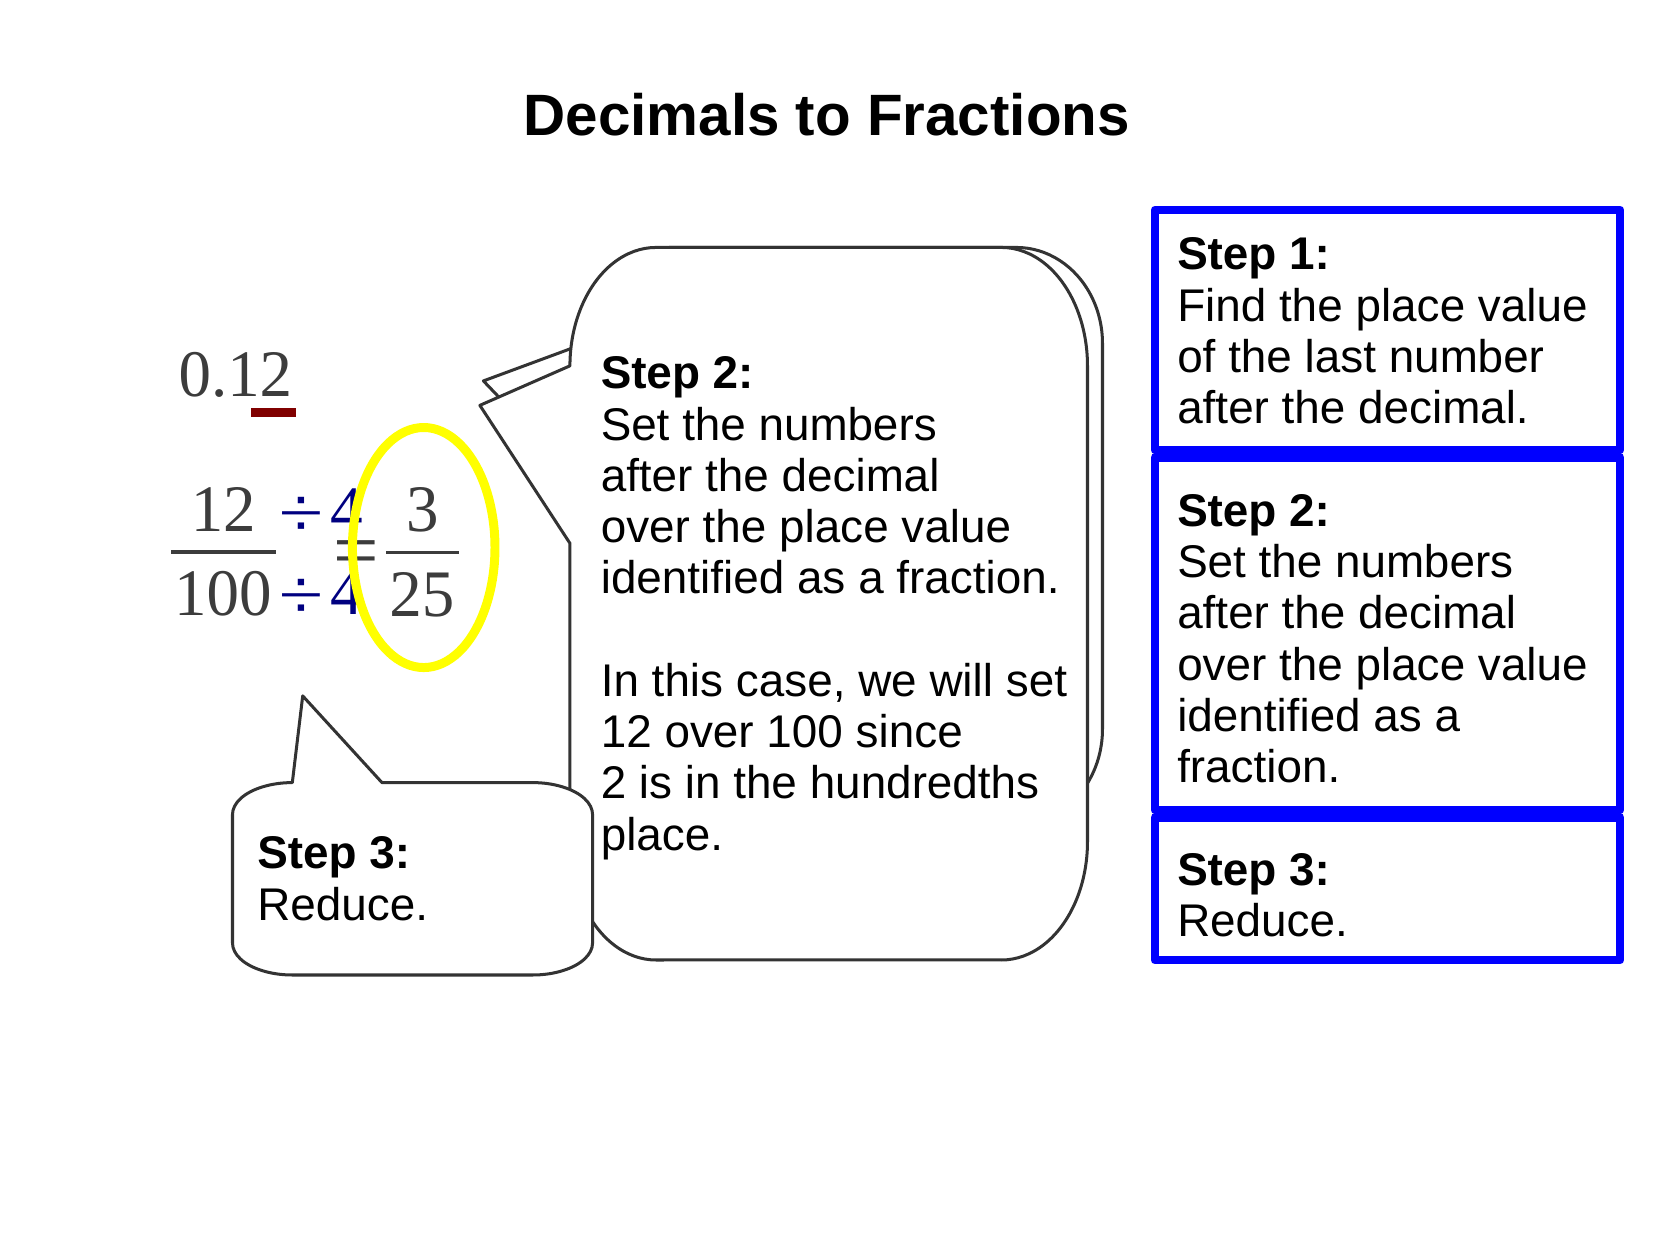

Decimals to Fractions
Step 1:
Find the place value of the last number after the decimal.
Step 2:
Set the numbers after the decimal over the place value identified as a fraction.
Step 3:
Reduce.
Step 2:
Set the numbers
after the decimal
over the place value
identified as a fraction.
In this case, we will set
12 over 100 since
2 is in the hundredths
place.
Step 1:
Find the place value
of the last number
after the decimal.
In this case, the last
number after the
decimal is 2 and it is
in the hundredths
place.
Step 3:
Reduce.